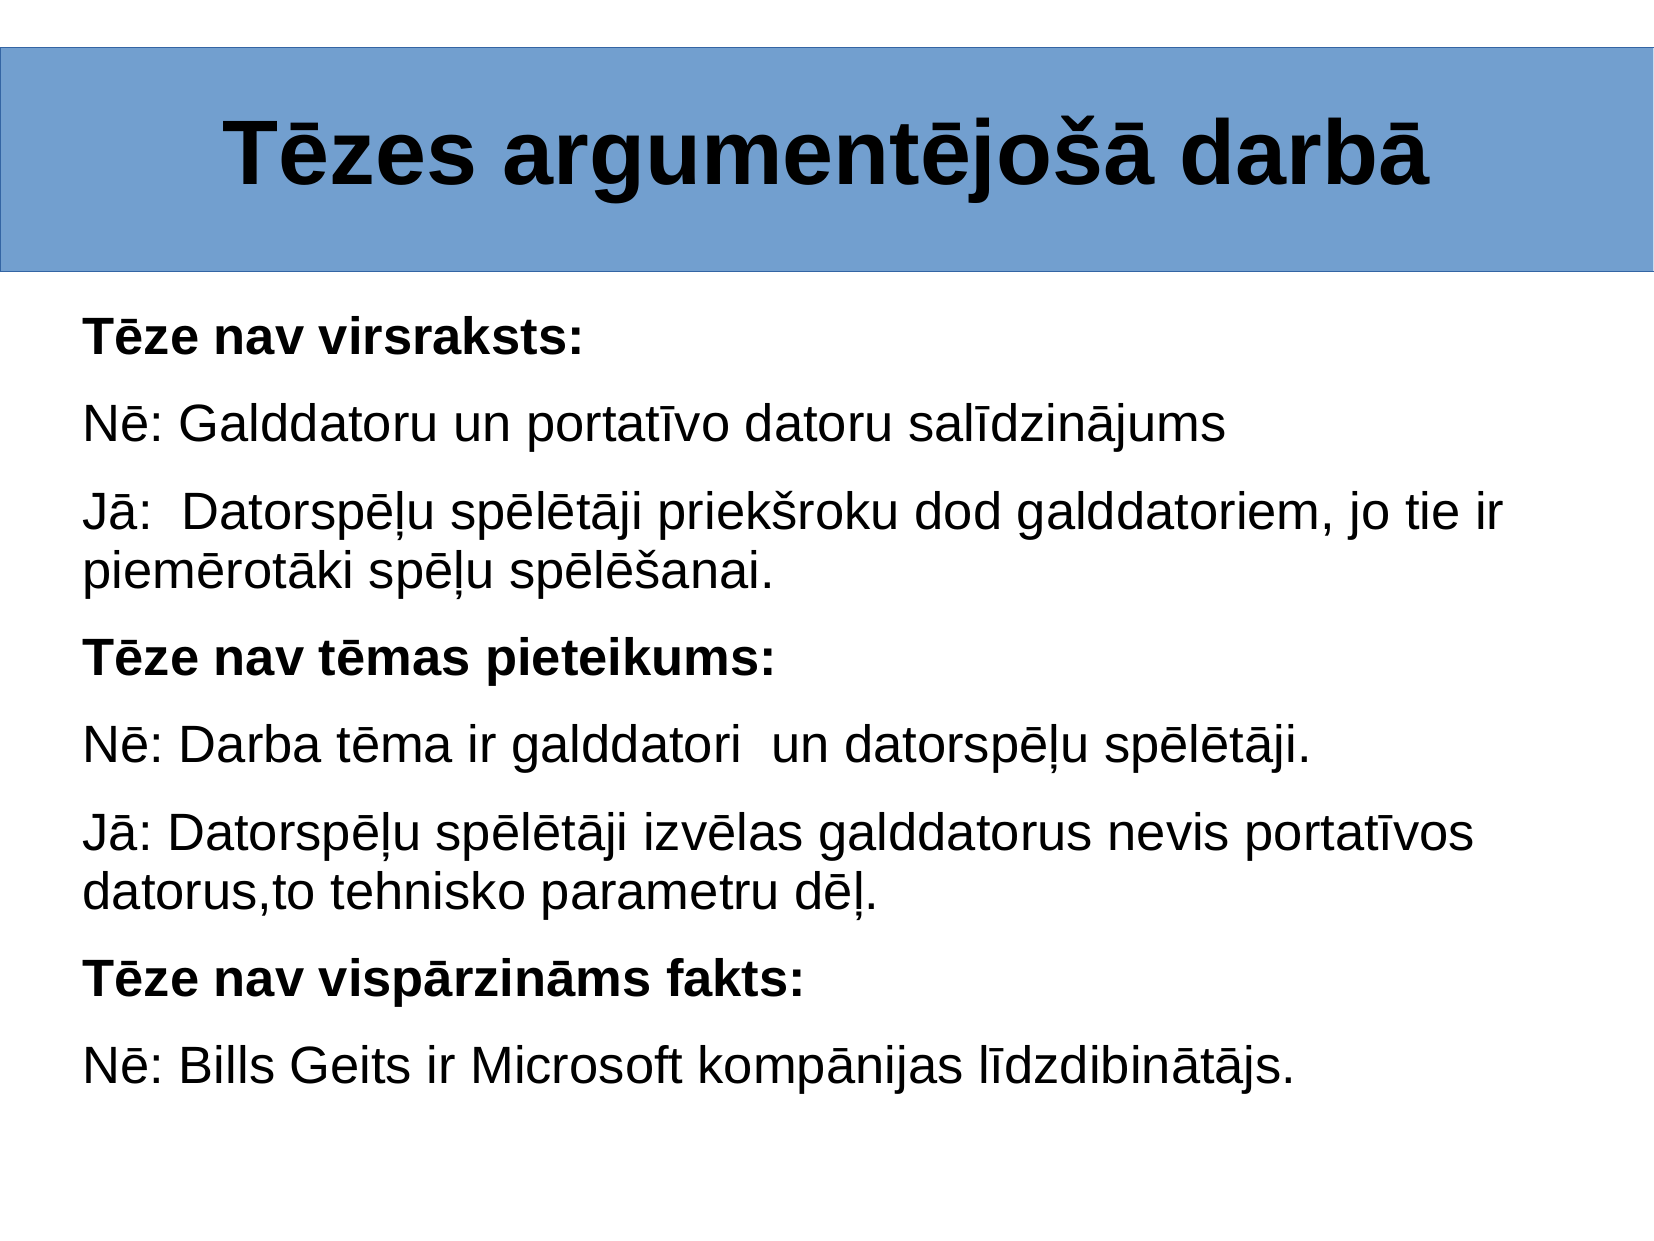

# Tēzes argumentējošā darbā
Tēze nav virsraksts:
Nē: Galddatoru un portatīvo datoru salīdzinājums
Jā: Datorspēļu spēlētāji priekšroku dod galddatoriem, jo tie ir piemērotāki spēļu spēlēšanai.
Tēze nav tēmas pieteikums:
Nē: Darba tēma ir galddatori un datorspēļu spēlētāji.
Jā: Datorspēļu spēlētāji izvēlas galddatorus nevis portatīvos datorus,to tehnisko parametru dēļ.
Tēze nav vispārzināms fakts:
Nē: Bills Geits ir Microsoft kompānijas līdzdibinātājs.